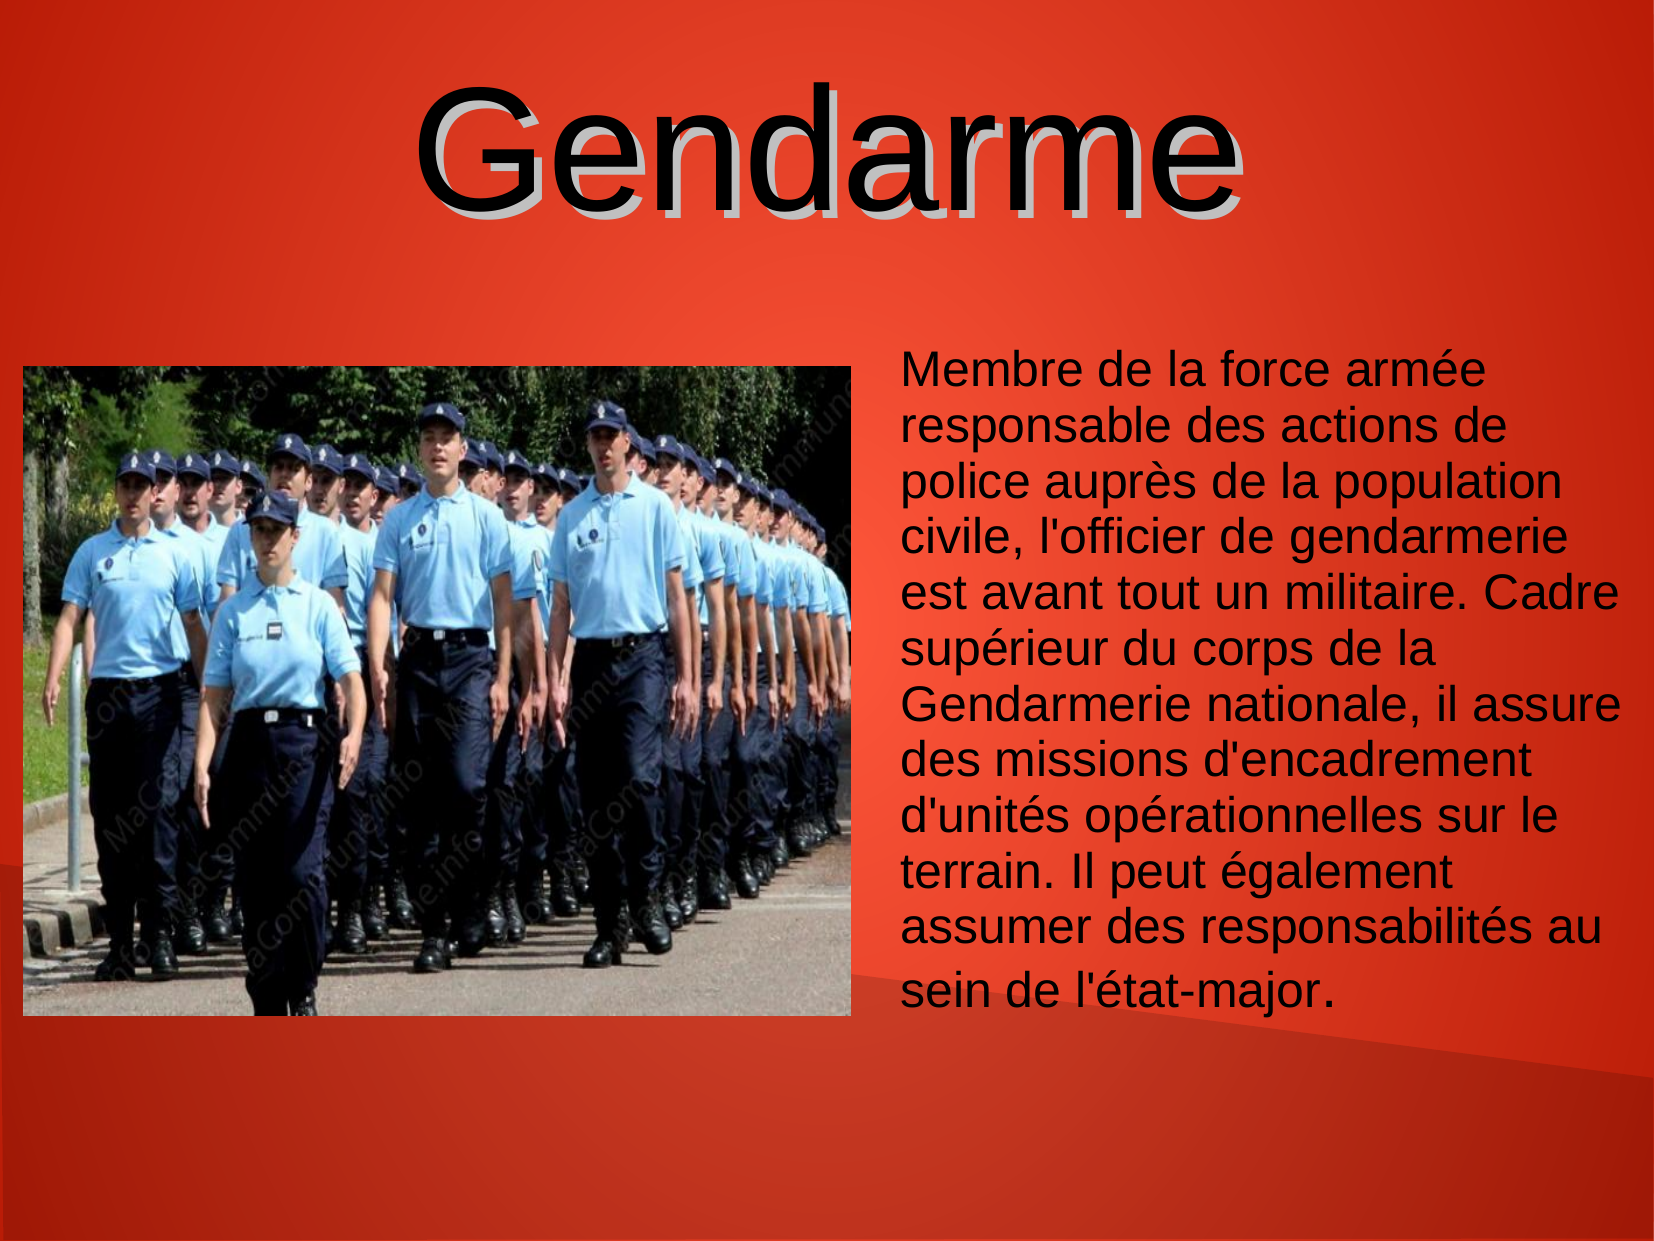

# Gendarme
Membre de la force armée responsable des actions de police auprès de la population civile, l'officier de gendarmerie est avant tout un militaire. Cadre supérieur du corps de la Gendarmerie nationale, il assure des missions d'encadrement d'unités opérationnelles sur le terrain. Il peut également assumer des responsabilités au sein de l'état-major.